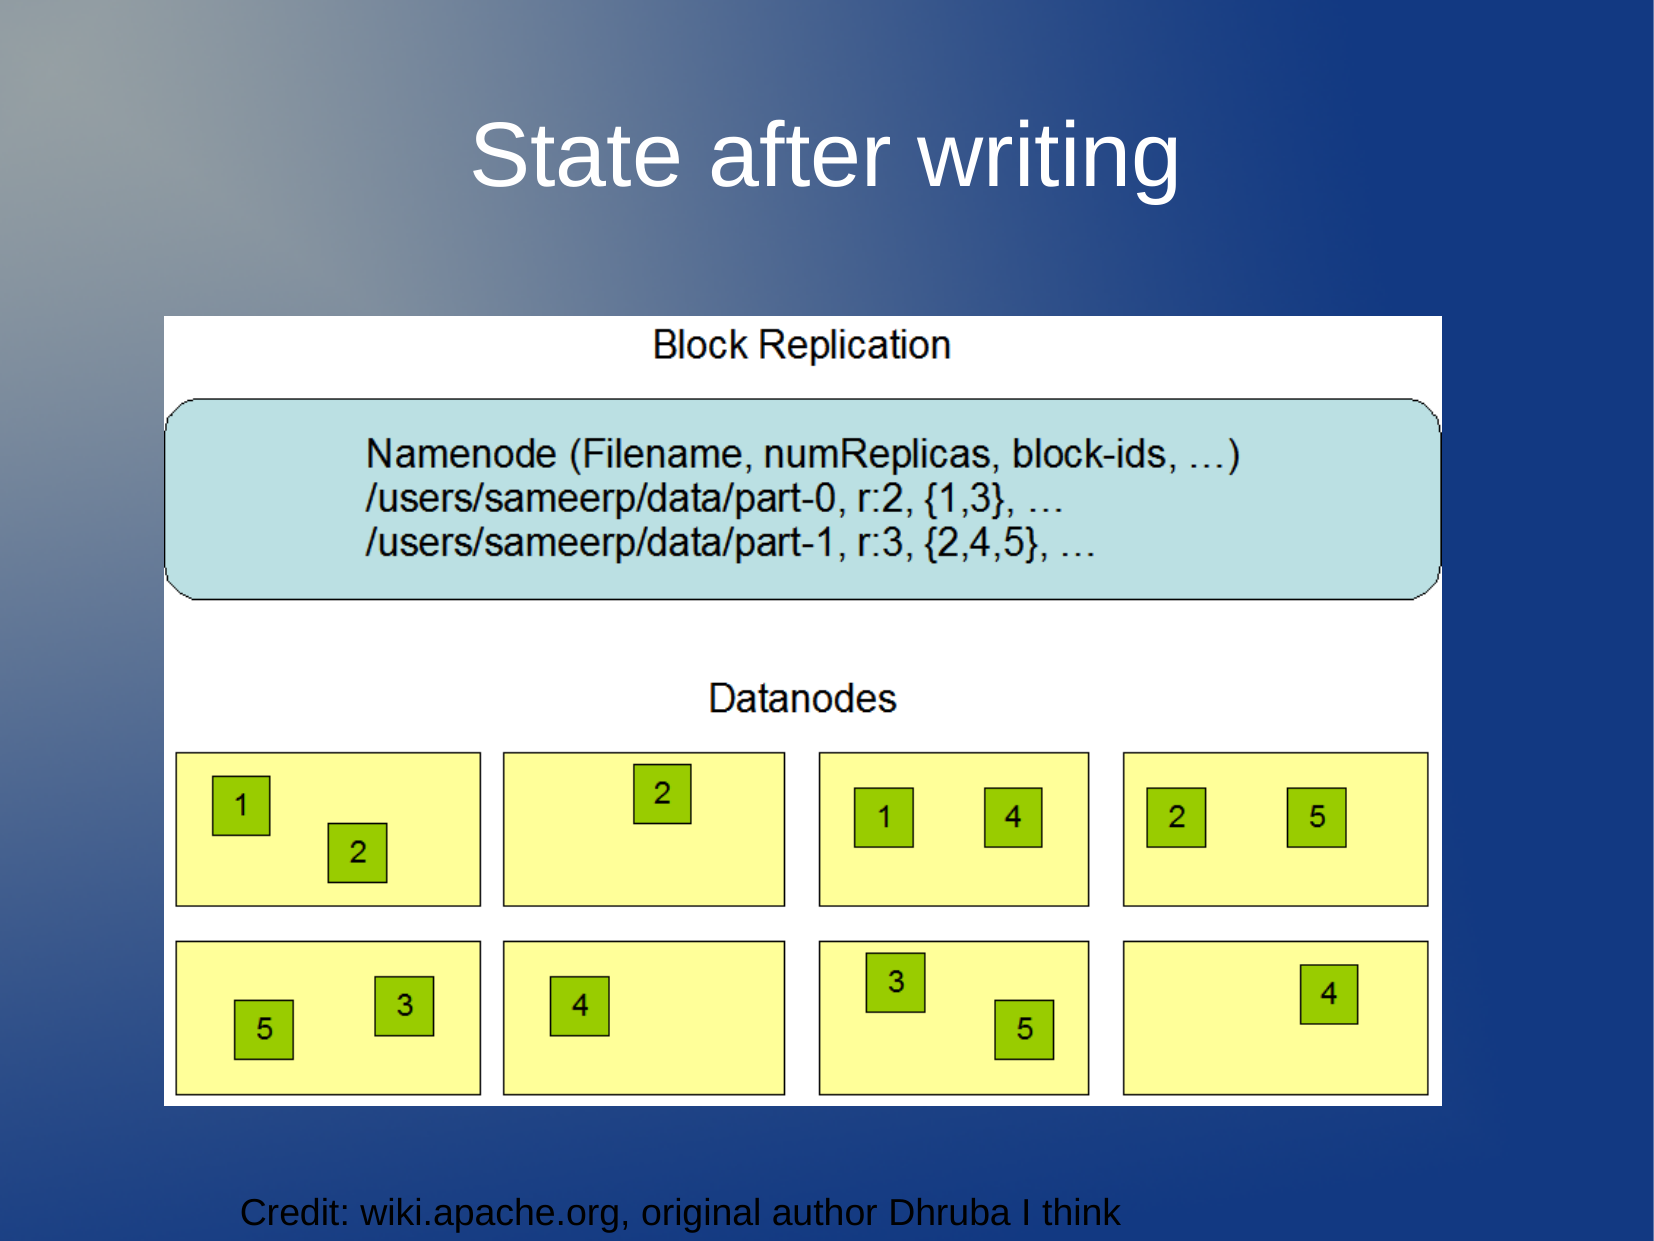

# State after writing
Credit: wiki.apache.org, original author Dhruba I think